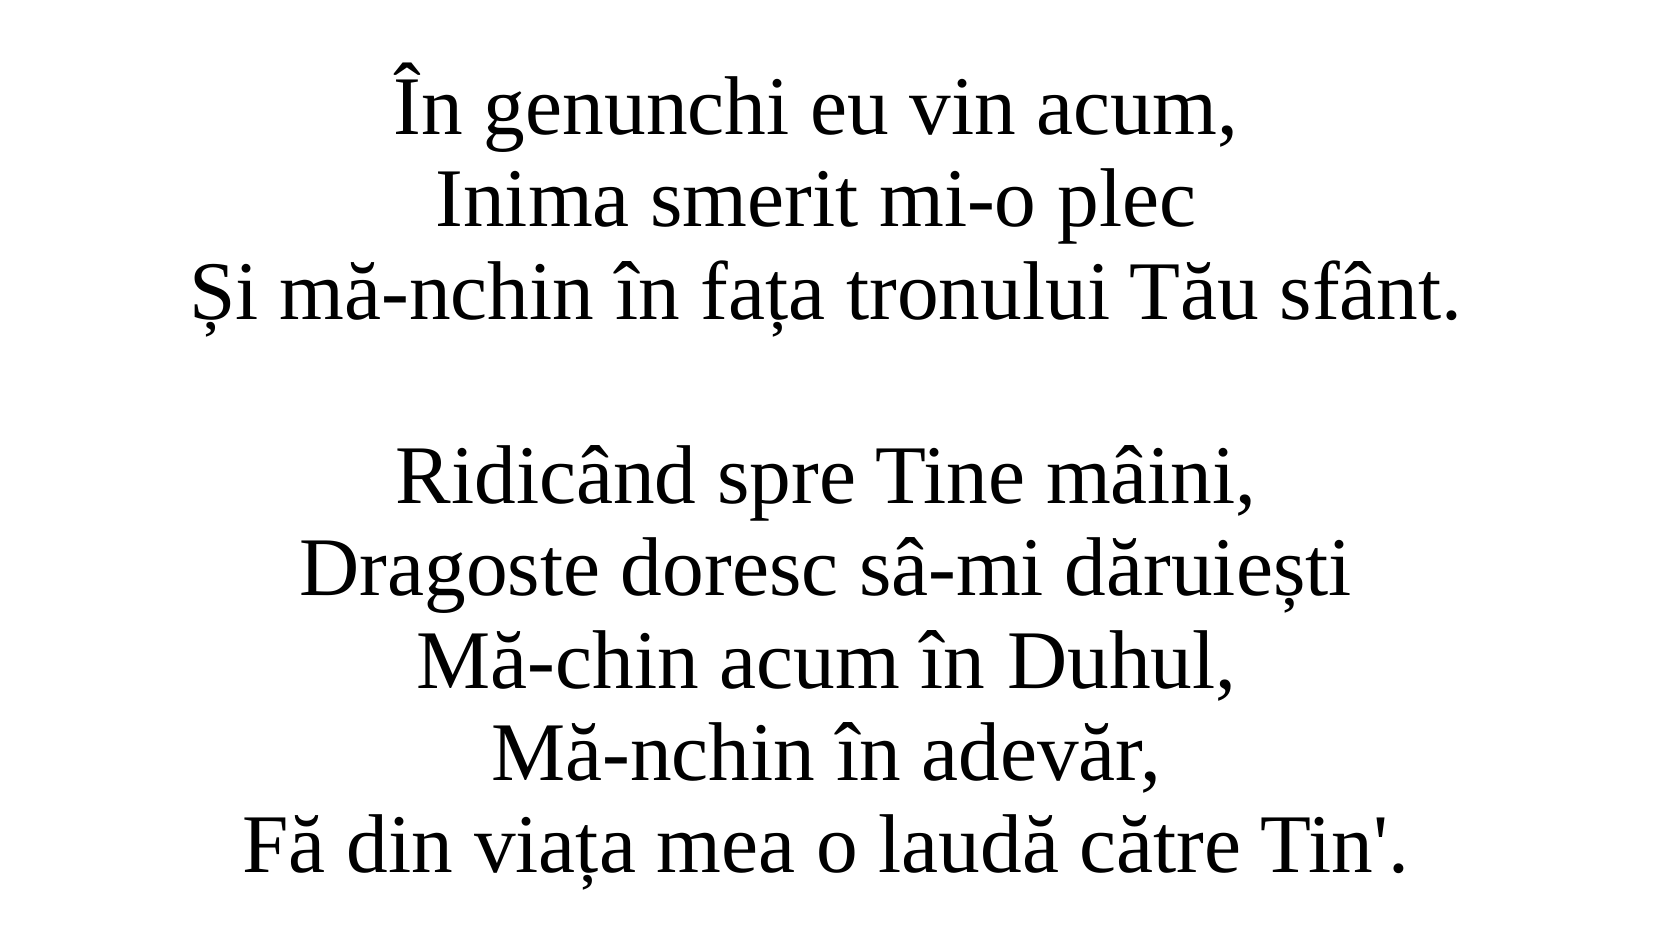

# În genunchi eu vin acum,
Inima smerit mi-o plec
Și mă-nchin în fața tronului Tău sfânt.
Ridicând spre Tine mâini,
Dragoste doresc sâ-mi dăruiești
Mă-chin acum în 	Duhul,
Mă-nchin în adevăr,
Fă din viața mea o laudă către Tin'.